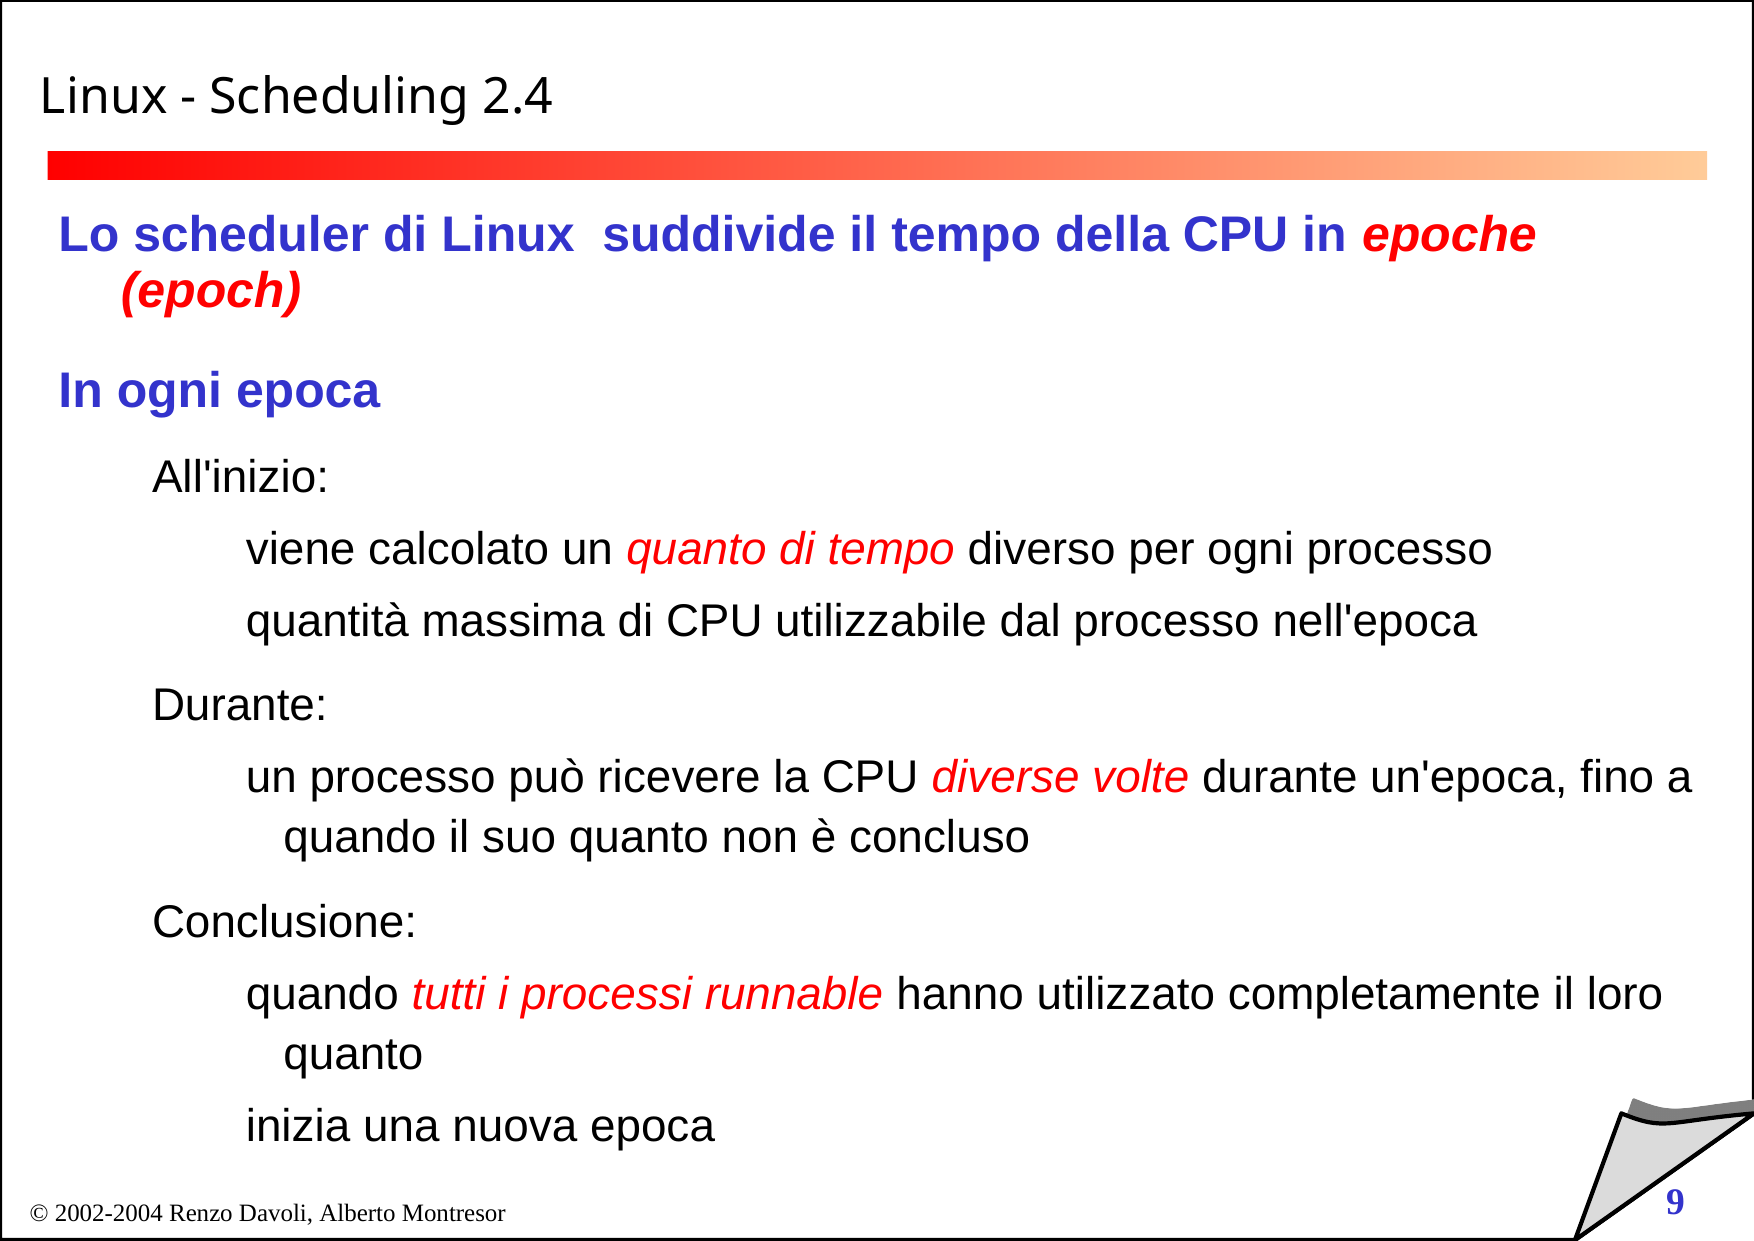

# Linux - Scheduling 2.4
Lo scheduler di Linux suddivide il tempo della CPU in epoche (epoch)
In ogni epoca
All'inizio:
viene calcolato un quanto di tempo diverso per ogni processo
quantità massima di CPU utilizzabile dal processo nell'epoca
Durante:
un processo può ricevere la CPU diverse volte durante un'epoca, fino a quando il suo quanto non è concluso
Conclusione:
quando tutti i processi runnable hanno utilizzato completamente il loro quanto
inizia una nuova epoca